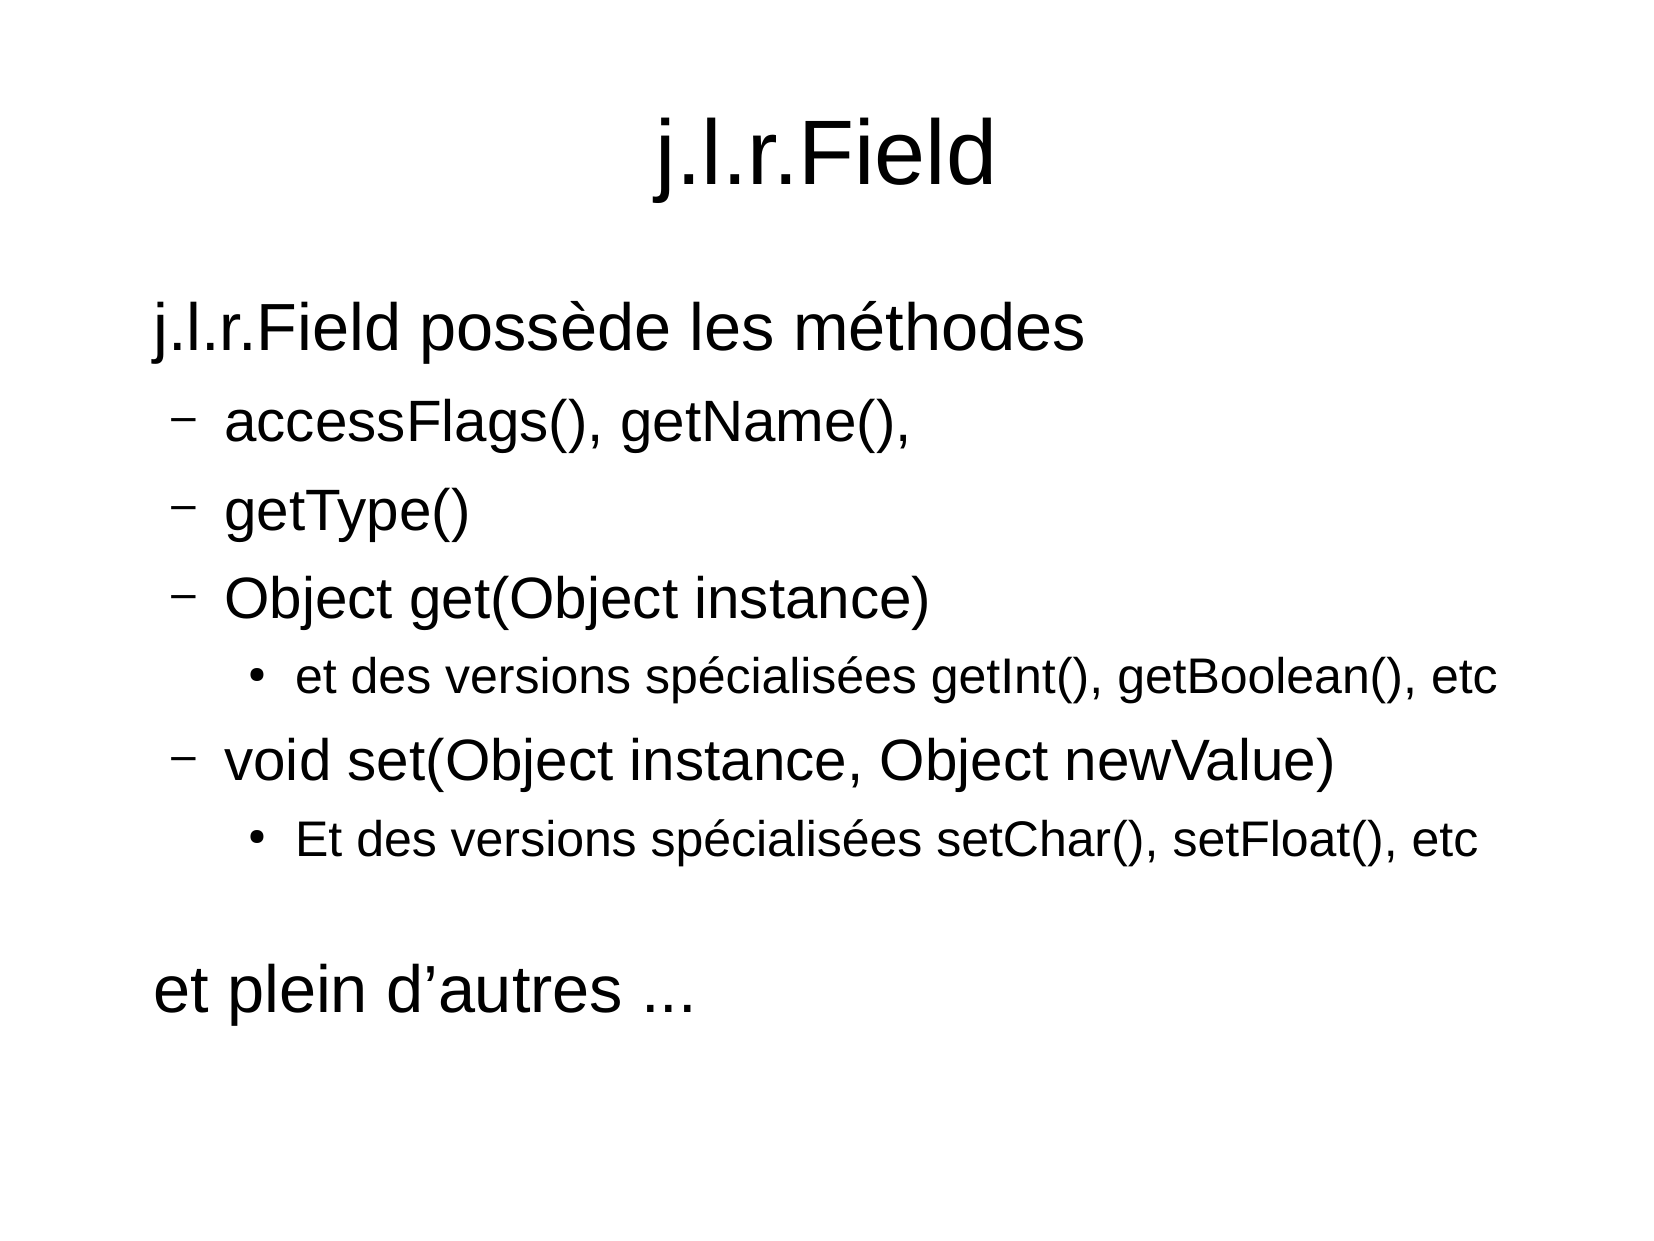

# j.l.r.Field
j.l.r.Field possède les méthodes
accessFlags(), getName(),
getType()
Object get(Object instance)
et des versions spécialisées getInt(), getBoolean(), etc
void set(Object instance, Object newValue)
Et des versions spécialisées setChar(), setFloat(), etc
et plein d’autres ...